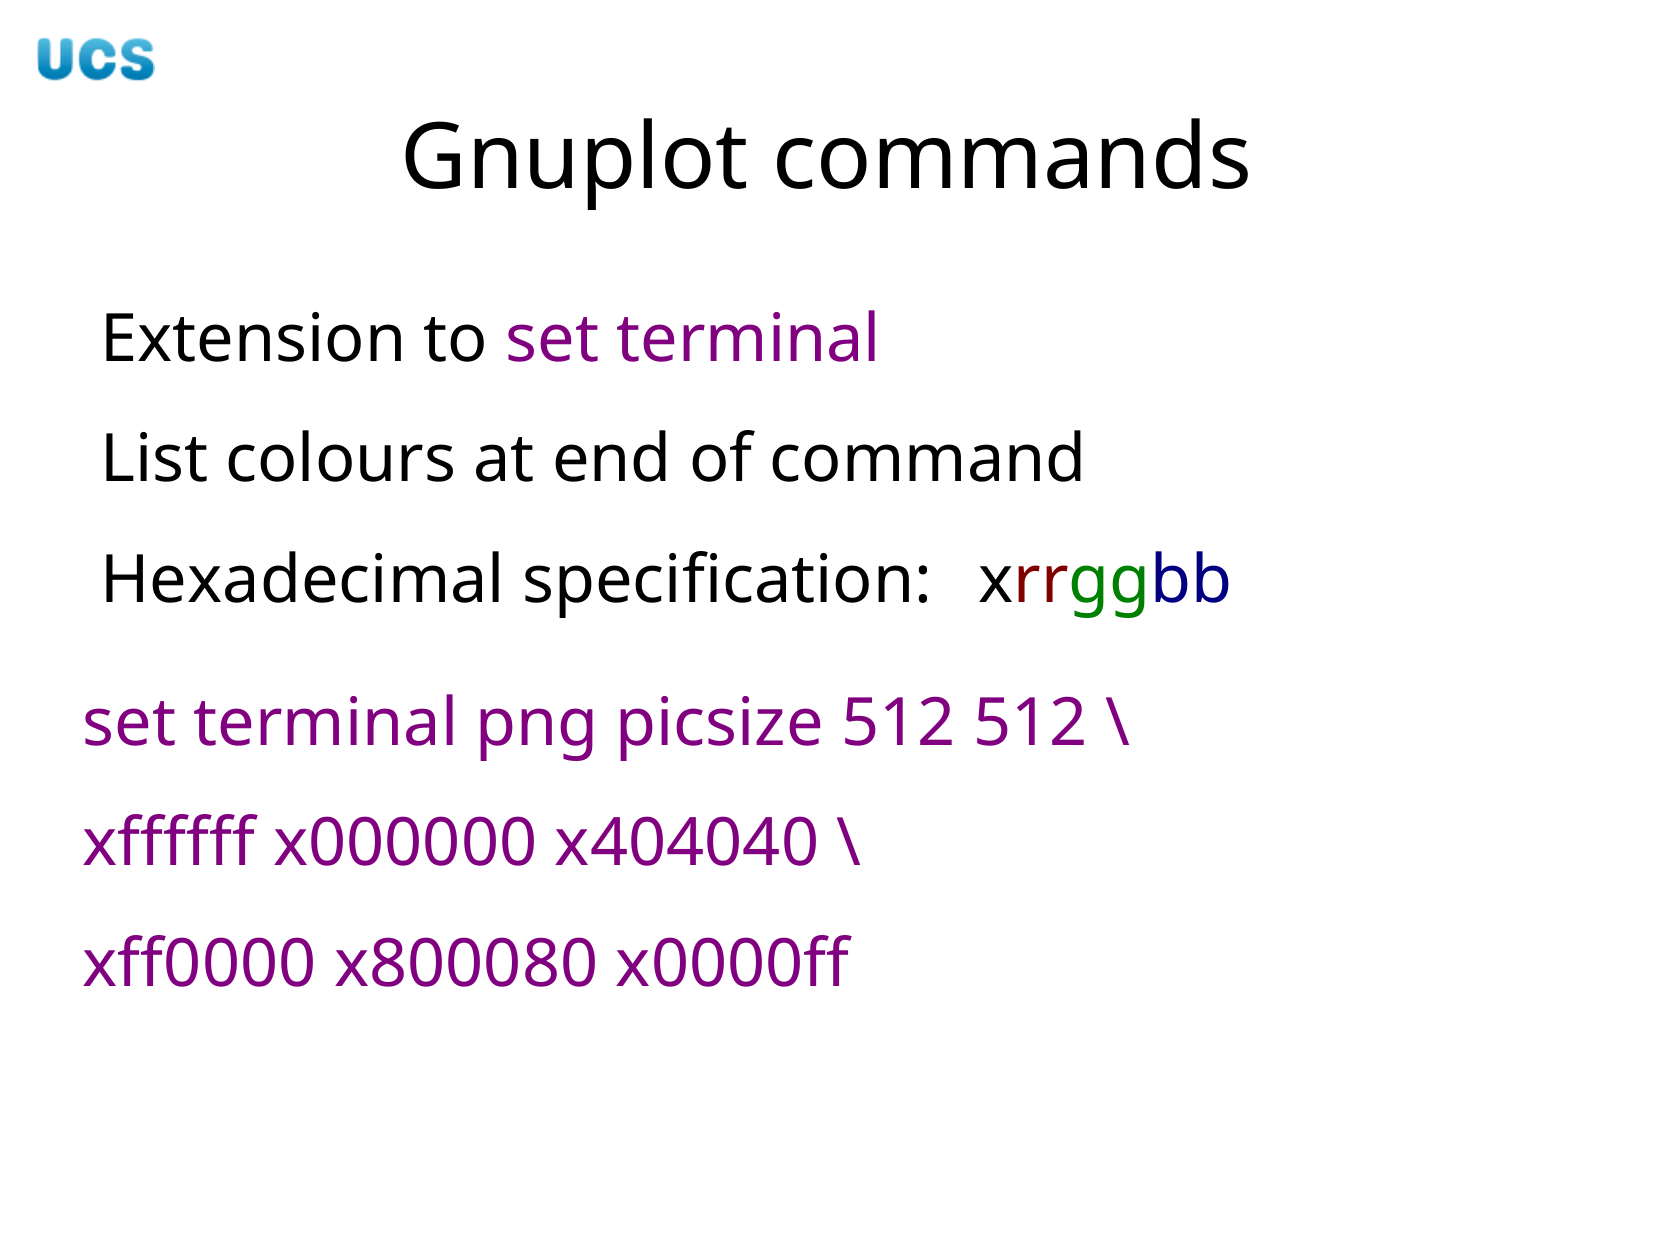

# Gnuplot commands
Extension to set terminal
List colours at end of command
Hexadecimal specification:	xrrggbb
set terminal png picsize 512 512 \
xffffff x000000 x404040 \
xff0000 x800080 x0000ff